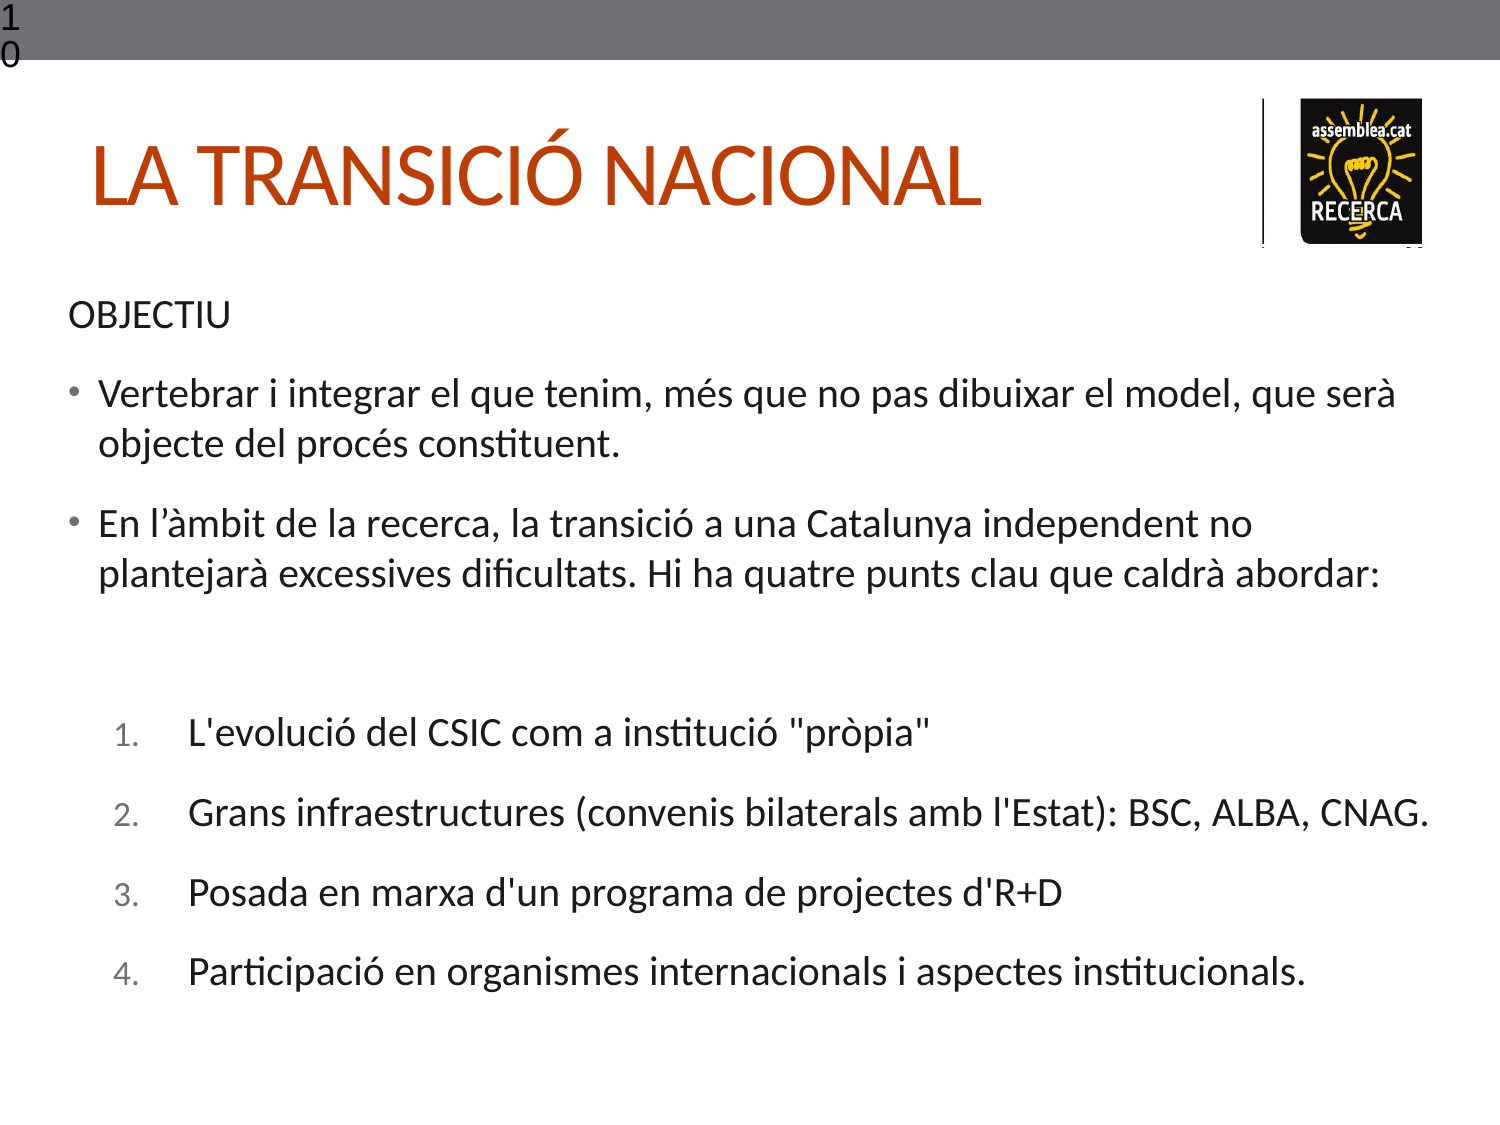

# LA TRANSICIÓ NACIONAL
OBJECTIU
Vertebrar i integrar el que tenim, més que no pas dibuixar el model, que serà objecte del procés constituent.
En l’àmbit de la recerca, la transició a una Catalunya independent no plantejarà excessives dificultats. Hi ha quatre punts clau que caldrà abordar:
L'evolució del CSIC com a institució "pròpia"
Grans infraestructures (convenis bilaterals amb l'Estat): BSC, ALBA, CNAG.
Posada en marxa d'un programa de projectes d'R+D
Participació en organismes internacionals i aspectes institucionals.